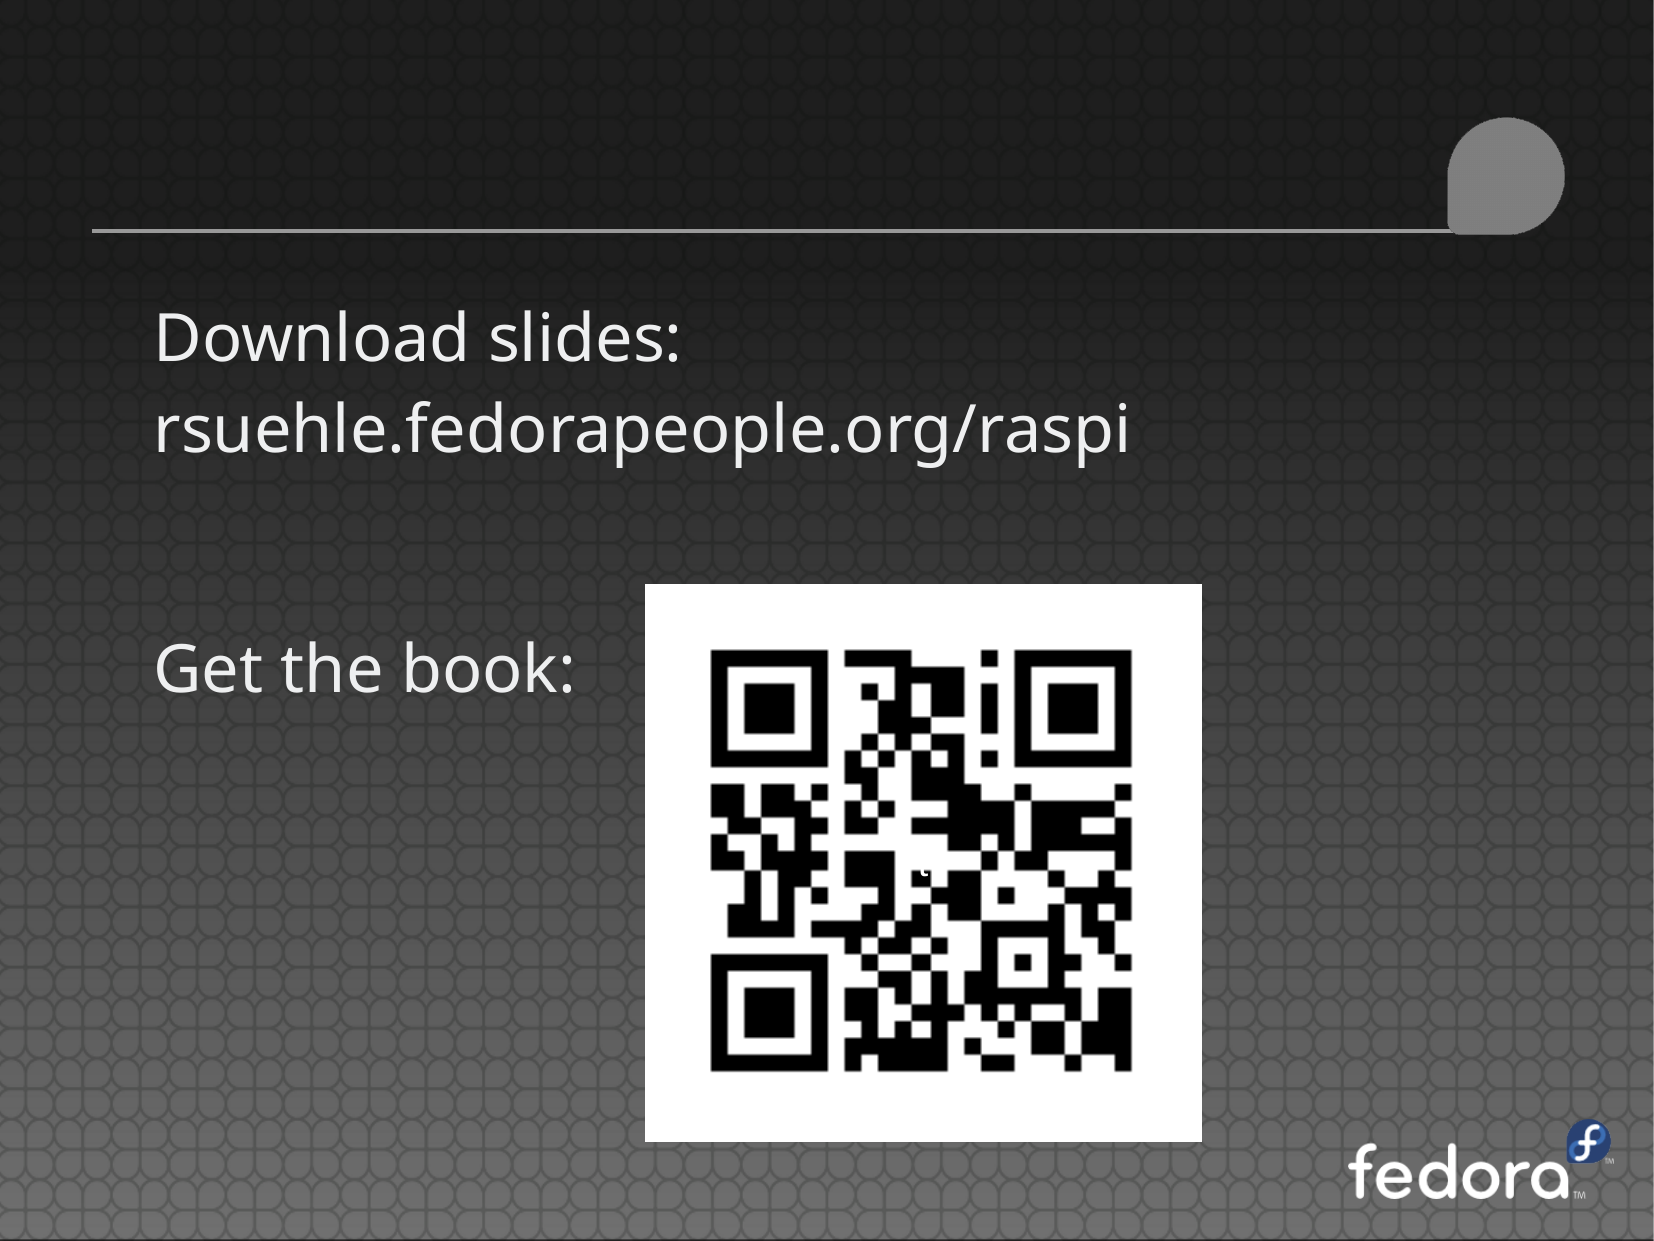

# Download slides: rsuehle.fedorapeople.org/raspi
Get the book:
t